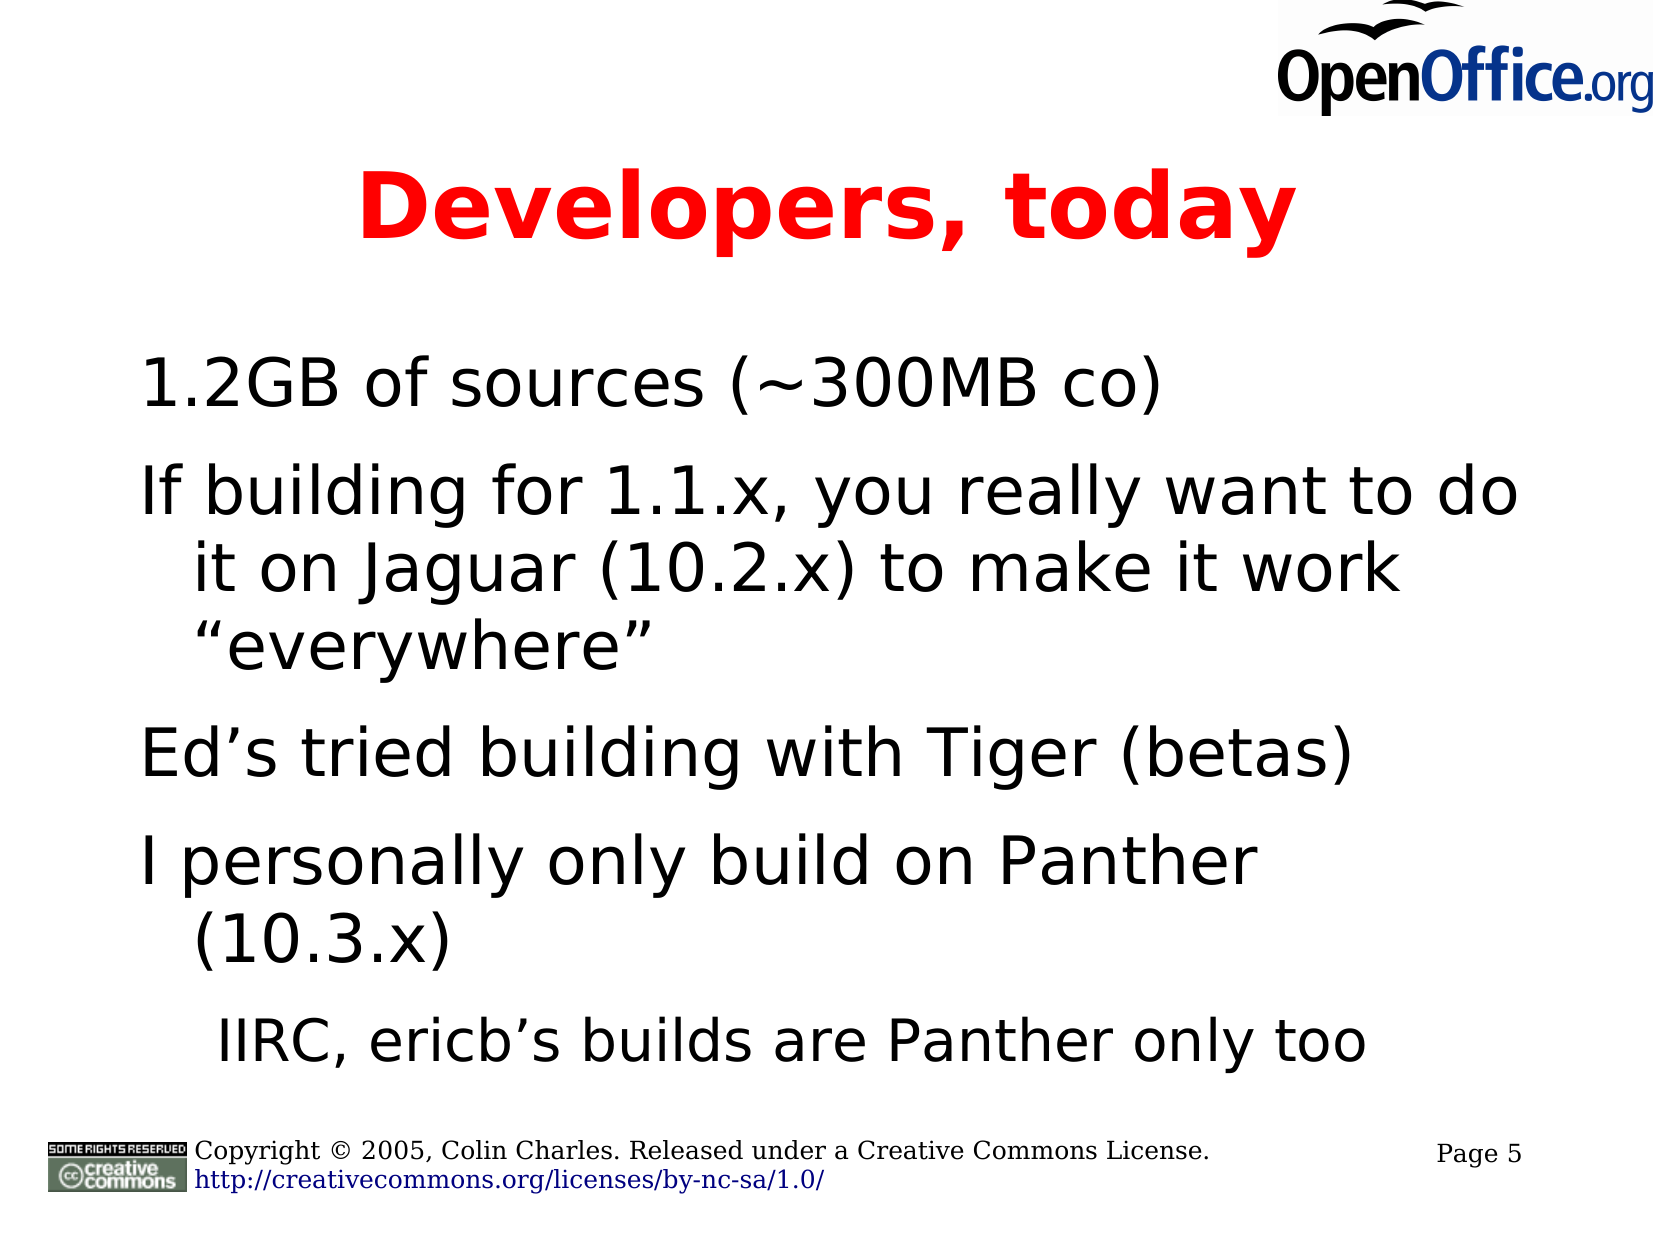

# Developers, today
1.2GB of sources (~300MB co)
If building for 1.1.x, you really want to do it on Jaguar (10.2.x) to make it work “everywhere”
Ed’s tried building with Tiger (betas)
I personally only build on Panther (10.3.x)
IIRC, ericb’s builds are Panther only too